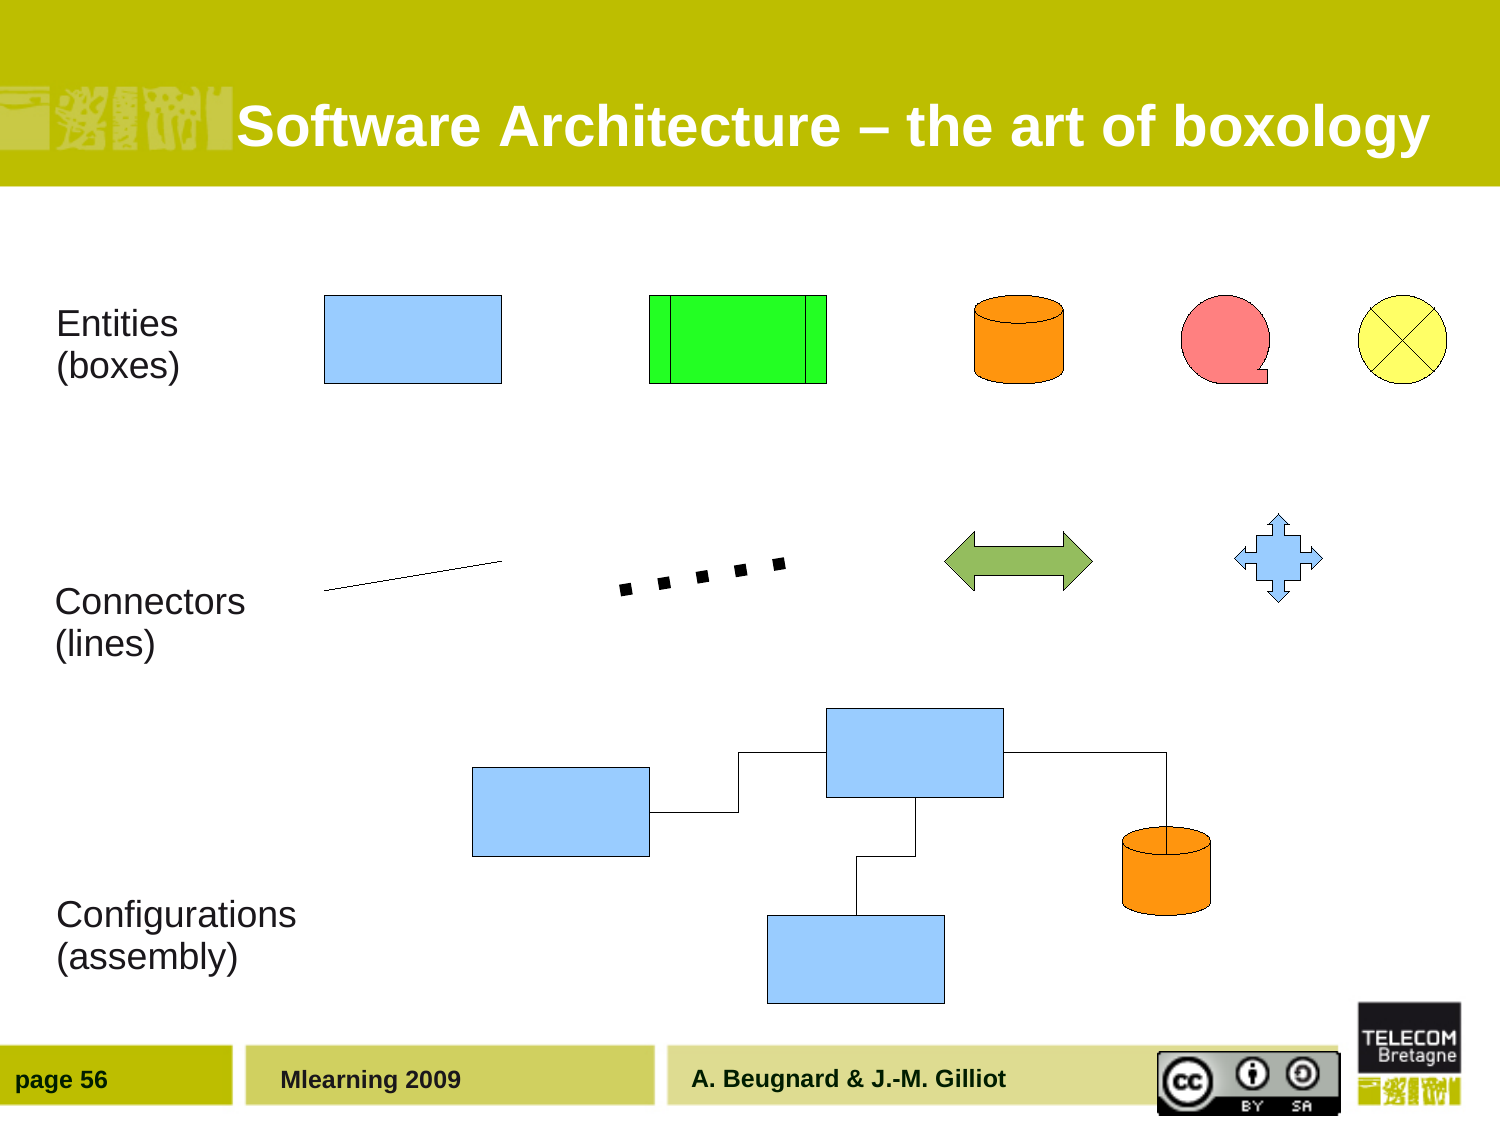

# Software Architecture – the art of boxology
Entities
(boxes)
Connectors
(lines)
Configurations
(assembly)
56